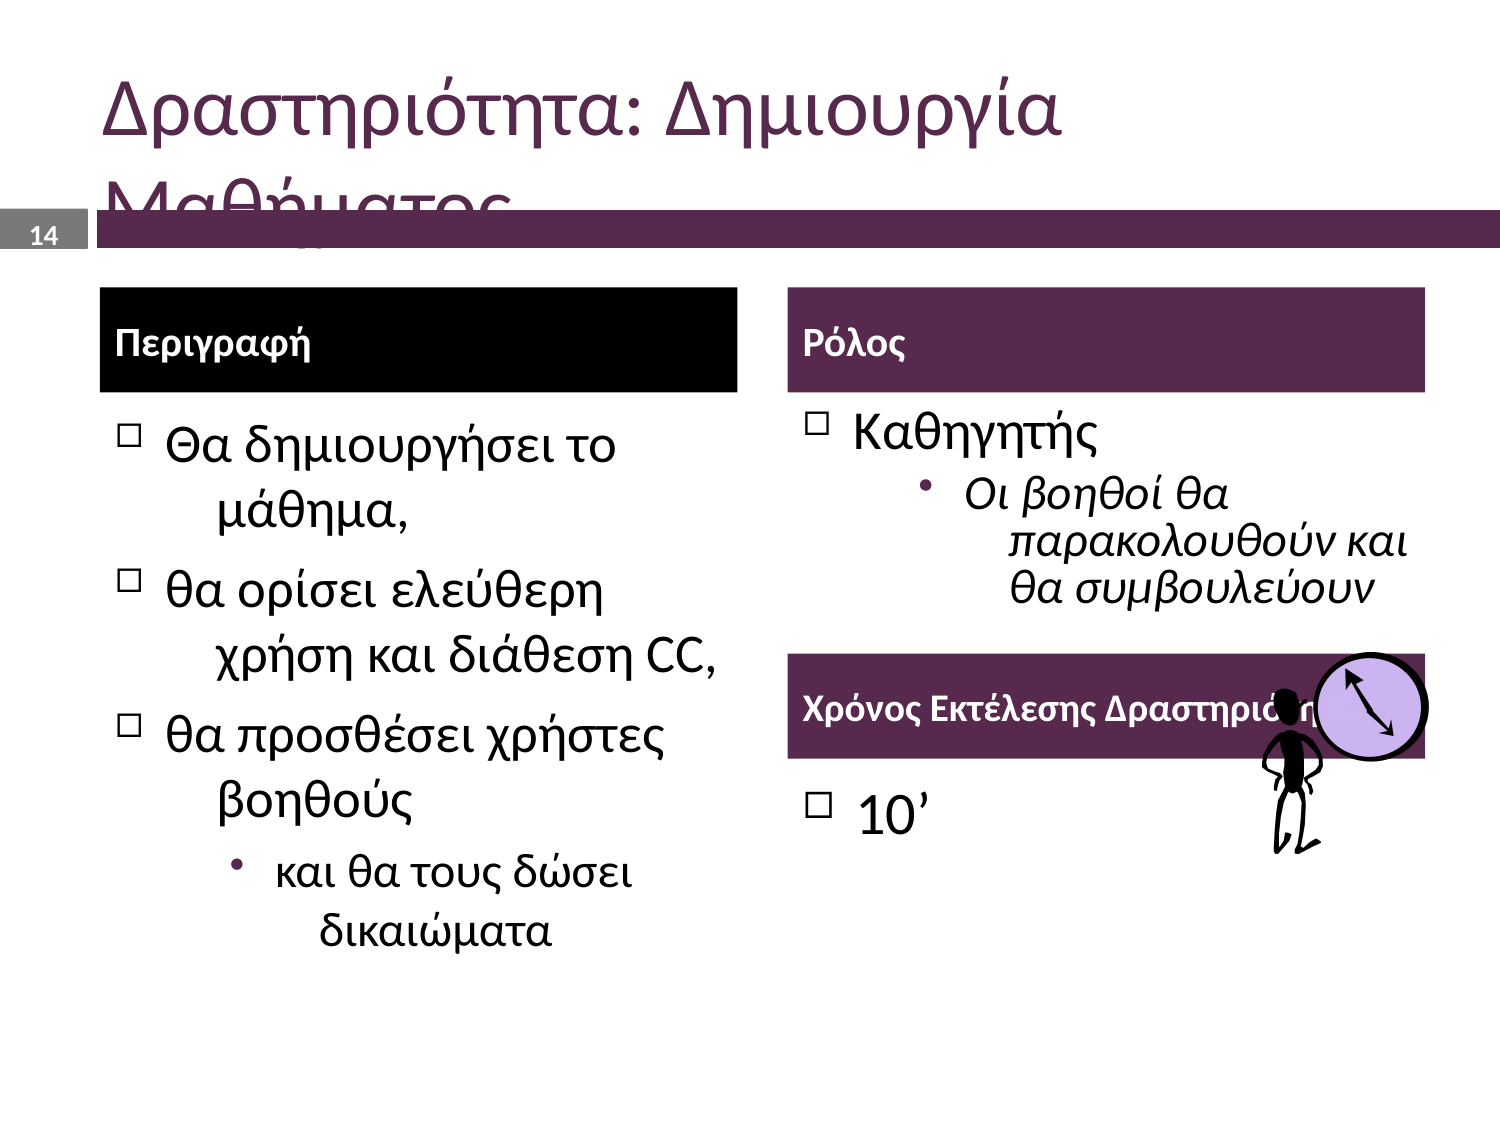

# Δραστηριότητα: Δημιουργία Μαθήματος
Περιγραφή
Ρόλος
Θα δημιουργήσει το μάθημα,
θα ορίσει ελεύθερη χρήση και διάθεση CC,
θα προσθέσει χρήστες βοηθούς
και θα τους δώσει δικαιώματα
Καθηγητής
Οι βοηθοί θα παρακολουθούν και θα συμβουλεύουν
Χρόνος Εκτέλεσης Δραστηριότητας
10’